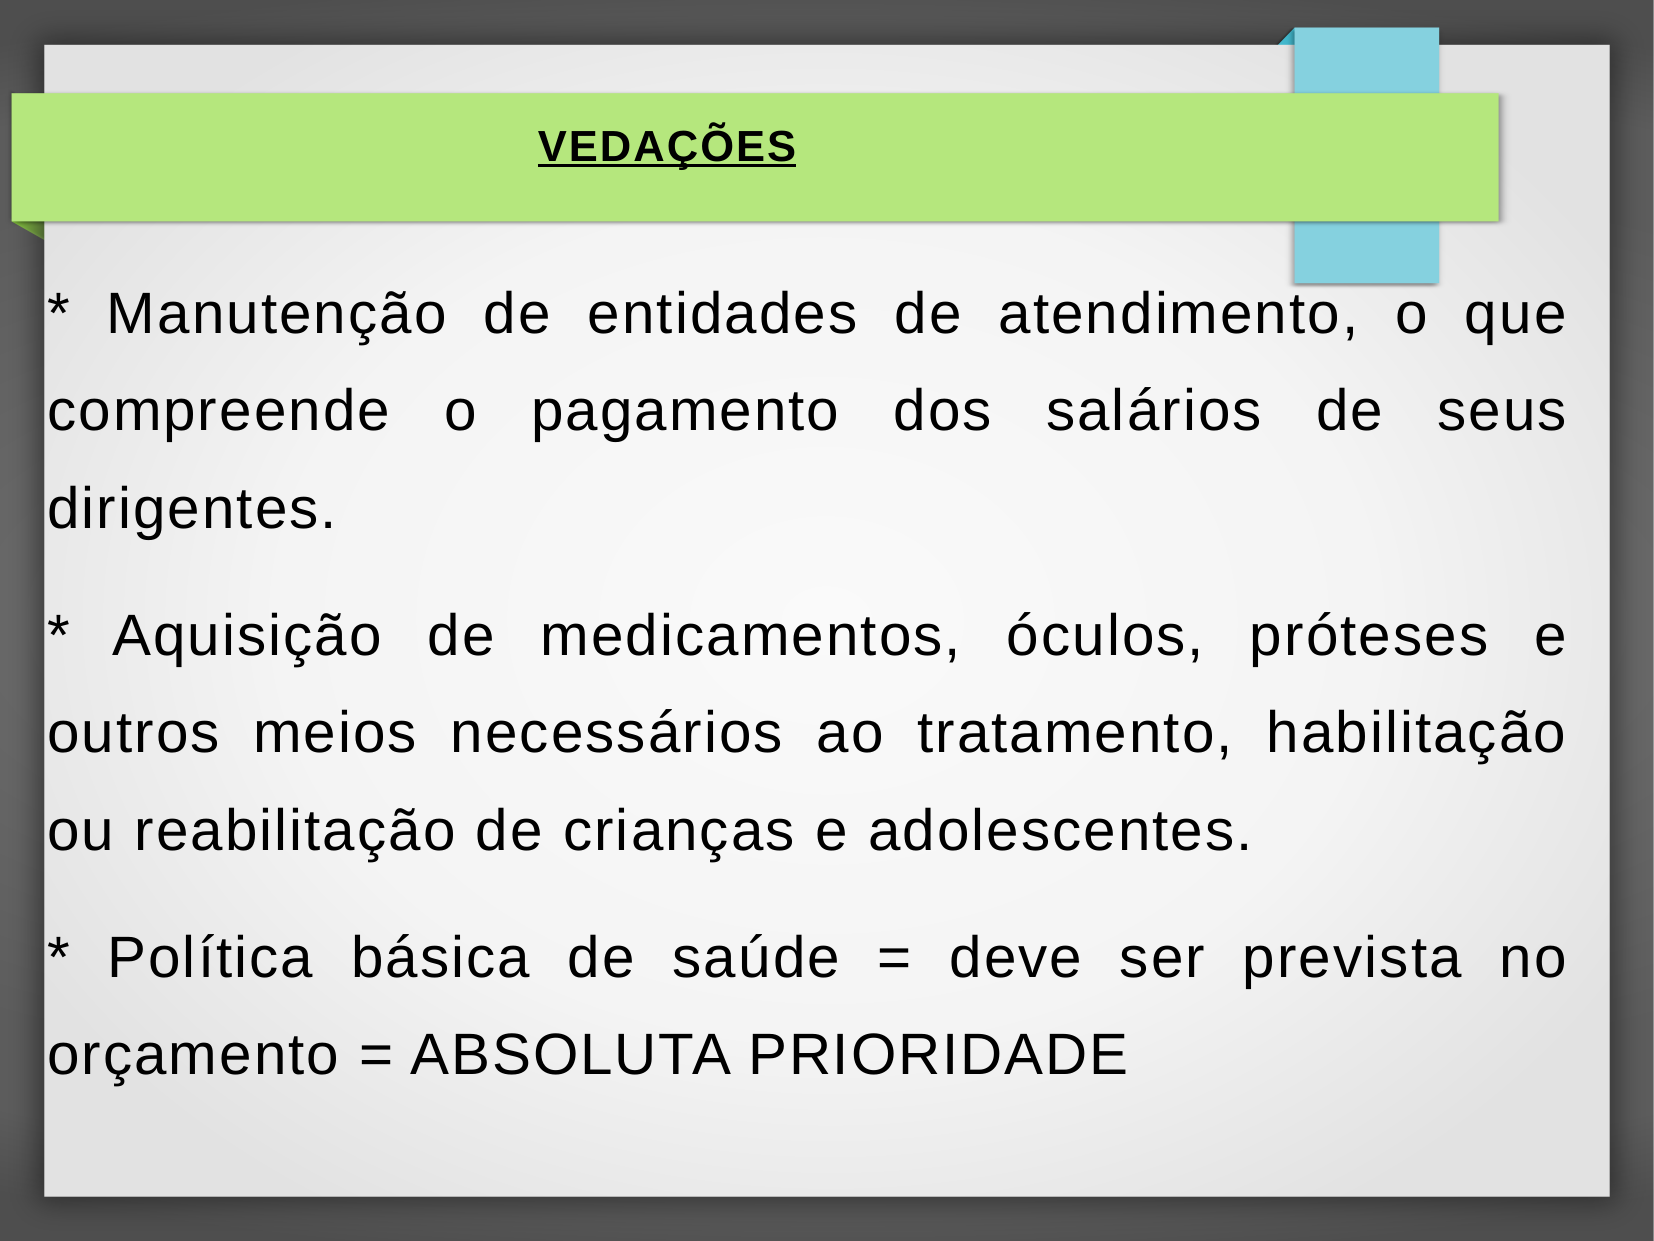

# VEDAÇÕES
* Manutenção de entidades de atendimento, o que compreende o pagamento dos salários de seus dirigentes.
* Aquisição de medicamentos, óculos, próteses e outros meios necessários ao tratamento, habilitação ou reabilitação de crianças e adolescentes.
* Política básica de saúde = deve ser prevista no orçamento = ABSOLUTA PRIORIDADE